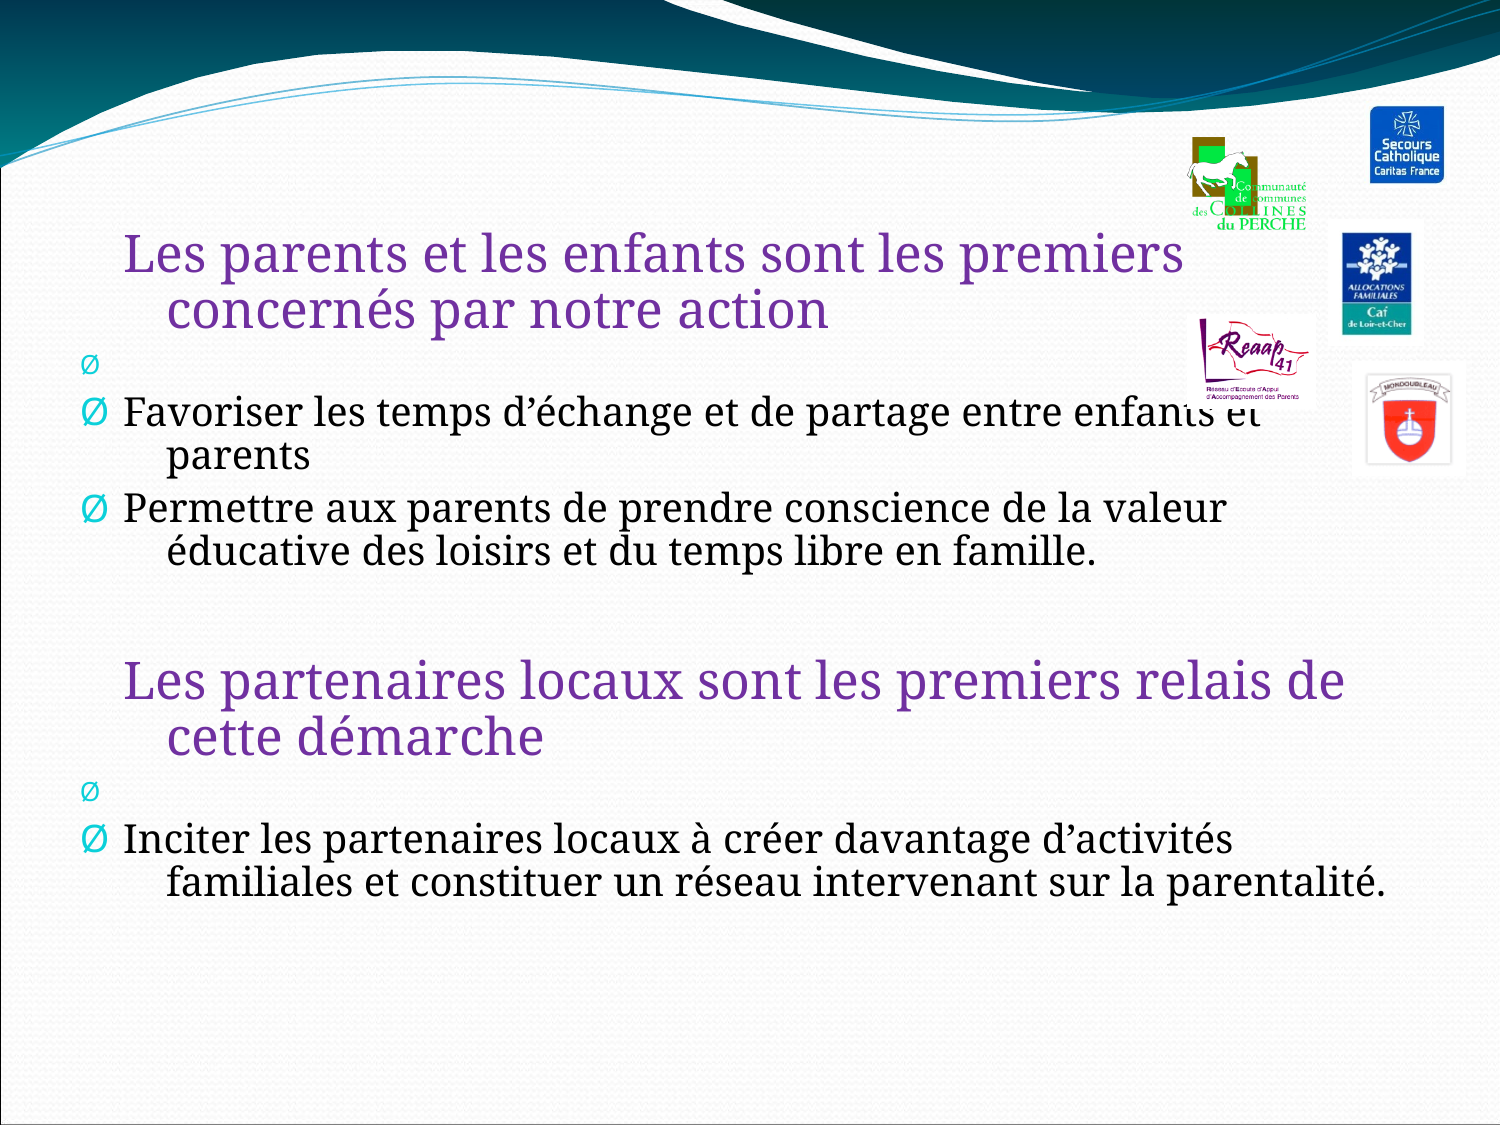

# Les parents et les enfants sont les premiers concernés par notre action
Favoriser les temps d’échange et de partage entre enfants et parents
Permettre aux parents de prendre conscience de la valeur éducative des loisirs et du temps libre en famille.
Les partenaires locaux sont les premiers relais de cette démarche
Inciter les partenaires locaux à créer davantage d’activités familiales et constituer un réseau intervenant sur la parentalité.